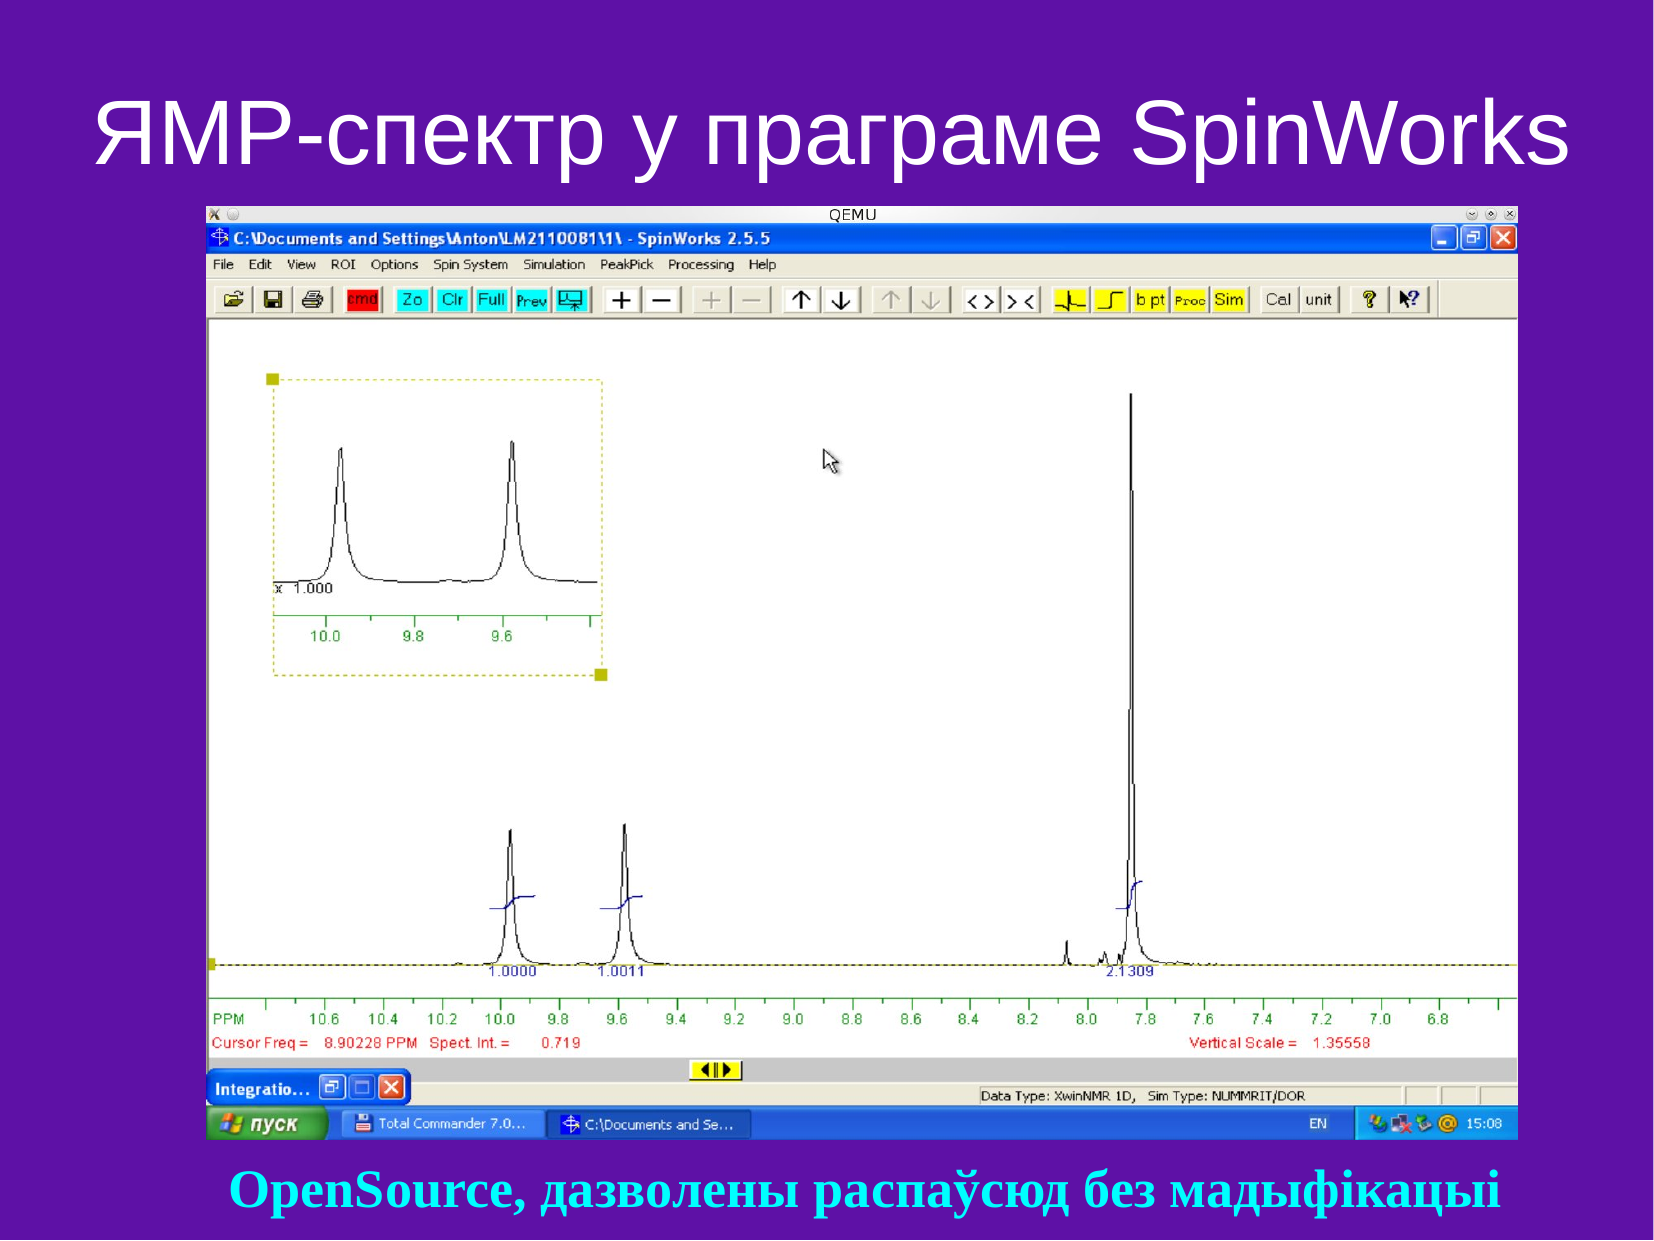

# ЯМР-спектр у праграме SpinWorks
OpenSource, дазволены распаўсюд без мадыфікацыі